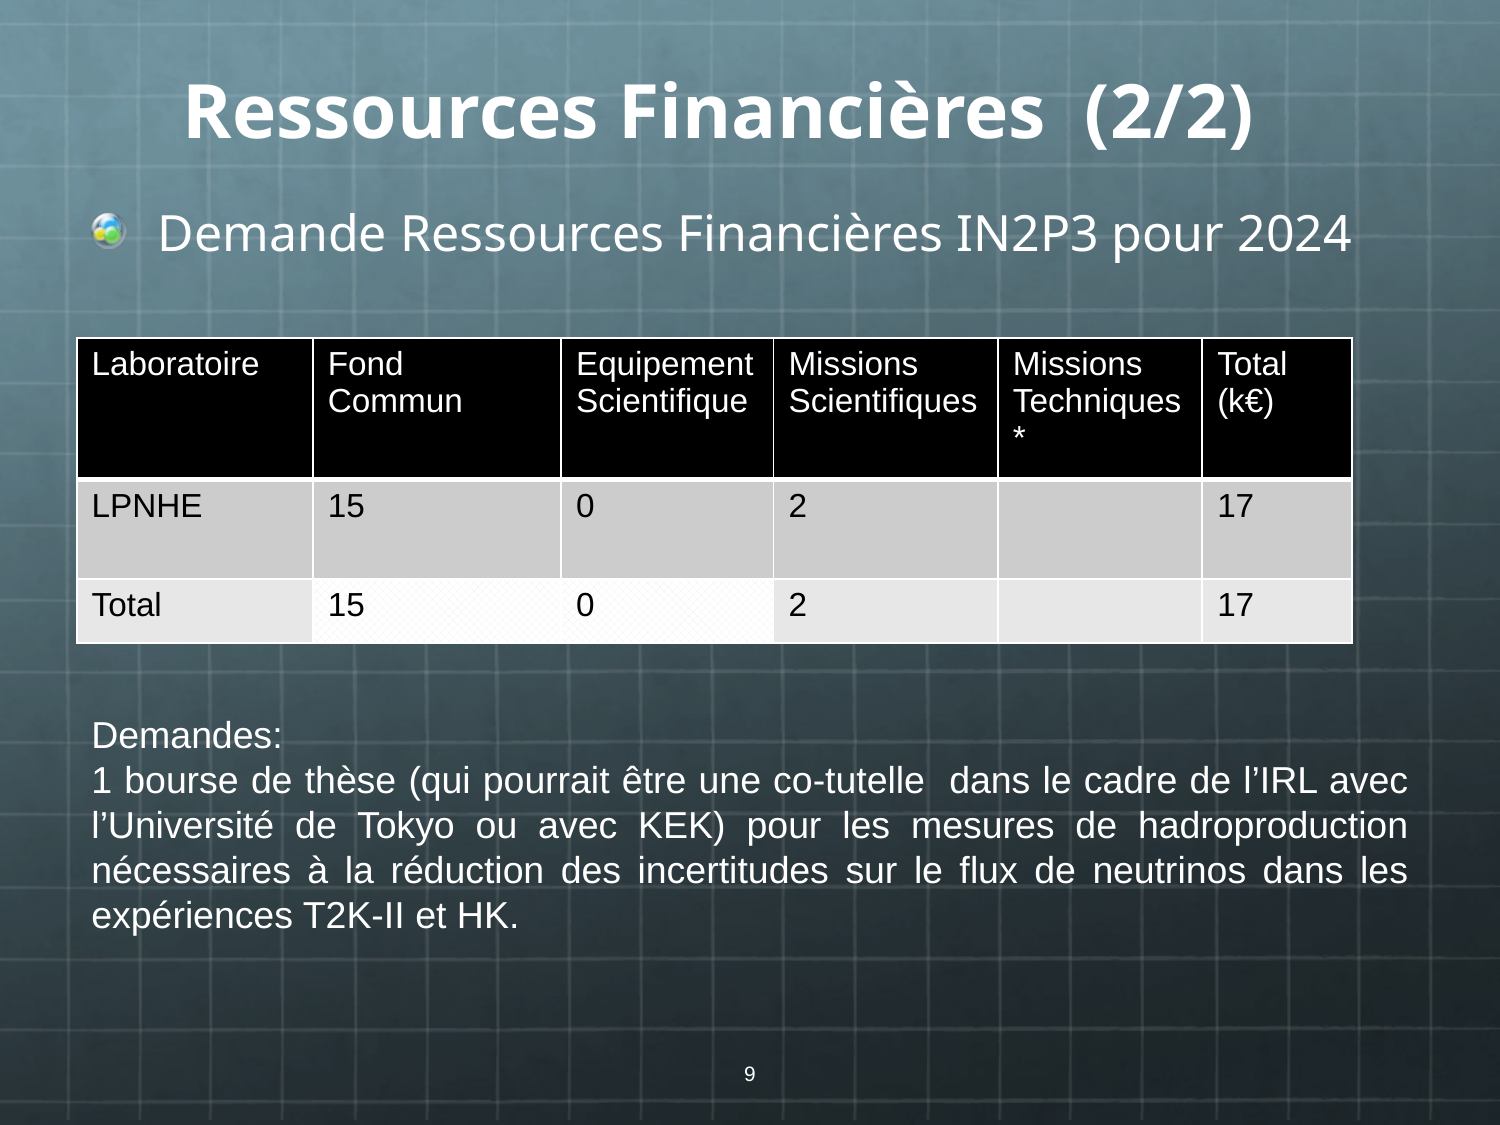

Ressources Financières (2/2)
Demande Ressources Financières IN2P3 pour 2024
 * Définies comme missions effectuées par personnel technique
Demandes:
1 bourse de thèse (qui pourrait être une co-tutelle dans le cadre de l’IRL avec l’Université de Tokyo ou avec KEK) pour les mesures de hadroproduction nécessaires à la réduction des incertitudes sur le flux de neutrinos dans les expériences T2K-II et HK.
| Laboratoire | Fond Commun | Equipement Scientifique | Missions Scientifiques | Missions Techniques\* | Total (k€) |
| --- | --- | --- | --- | --- | --- |
| LPNHE | 15 | 0 | 2 | | 17 |
| Total | 15 | 0 | 2 | | 17 |